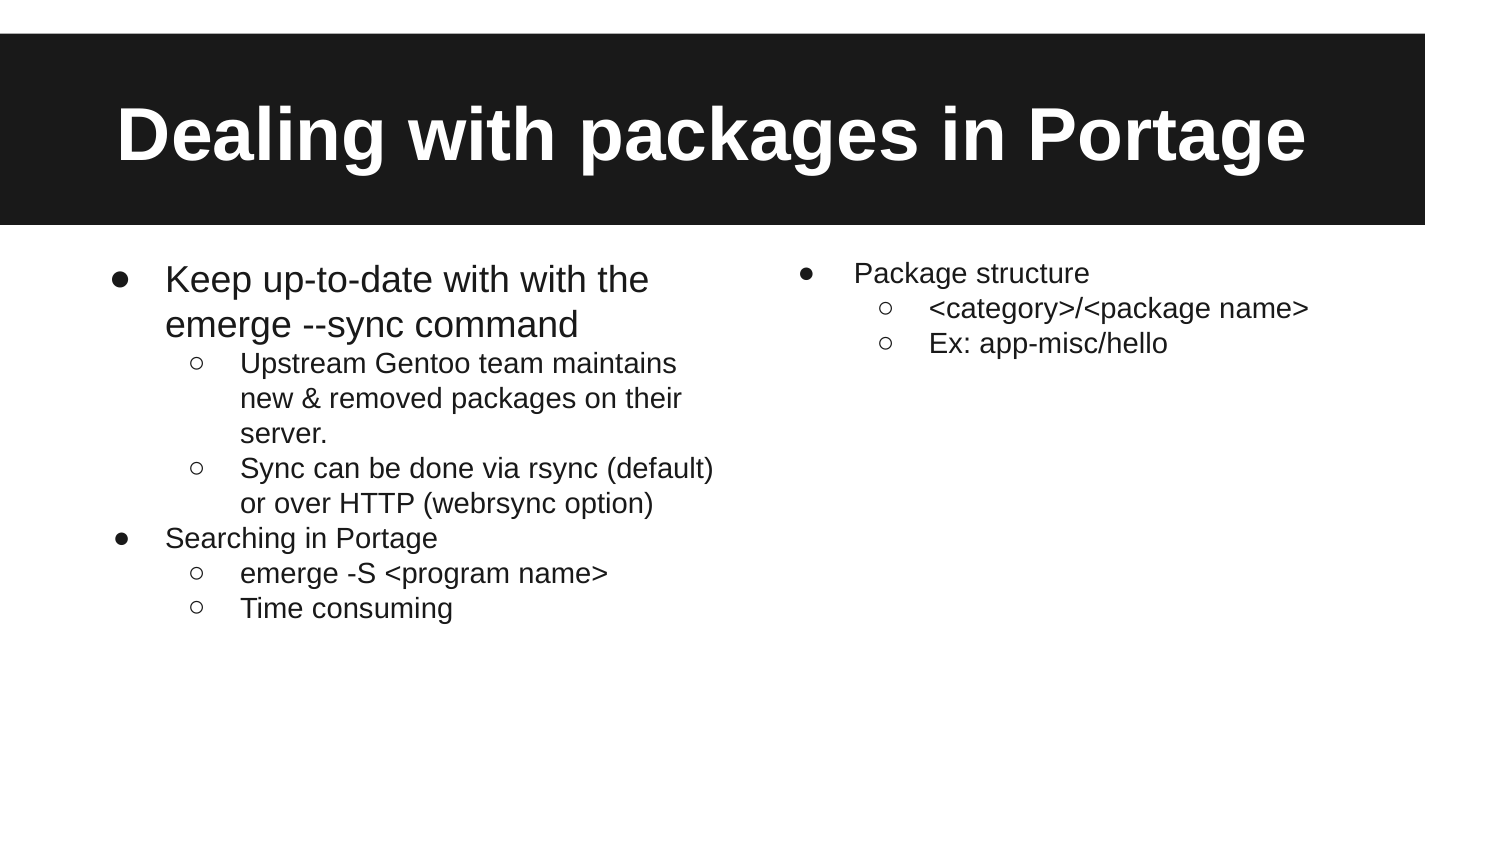

# Dealing with packages in Portage
Keep up-to-date with with the emerge --sync command
Upstream Gentoo team maintains new & removed packages on their server.
Sync can be done via rsync (default) or over HTTP (webrsync option)
Searching in Portage
emerge -S <program name>
Time consuming
Package structure
<category>/<package name>
Ex: app-misc/hello